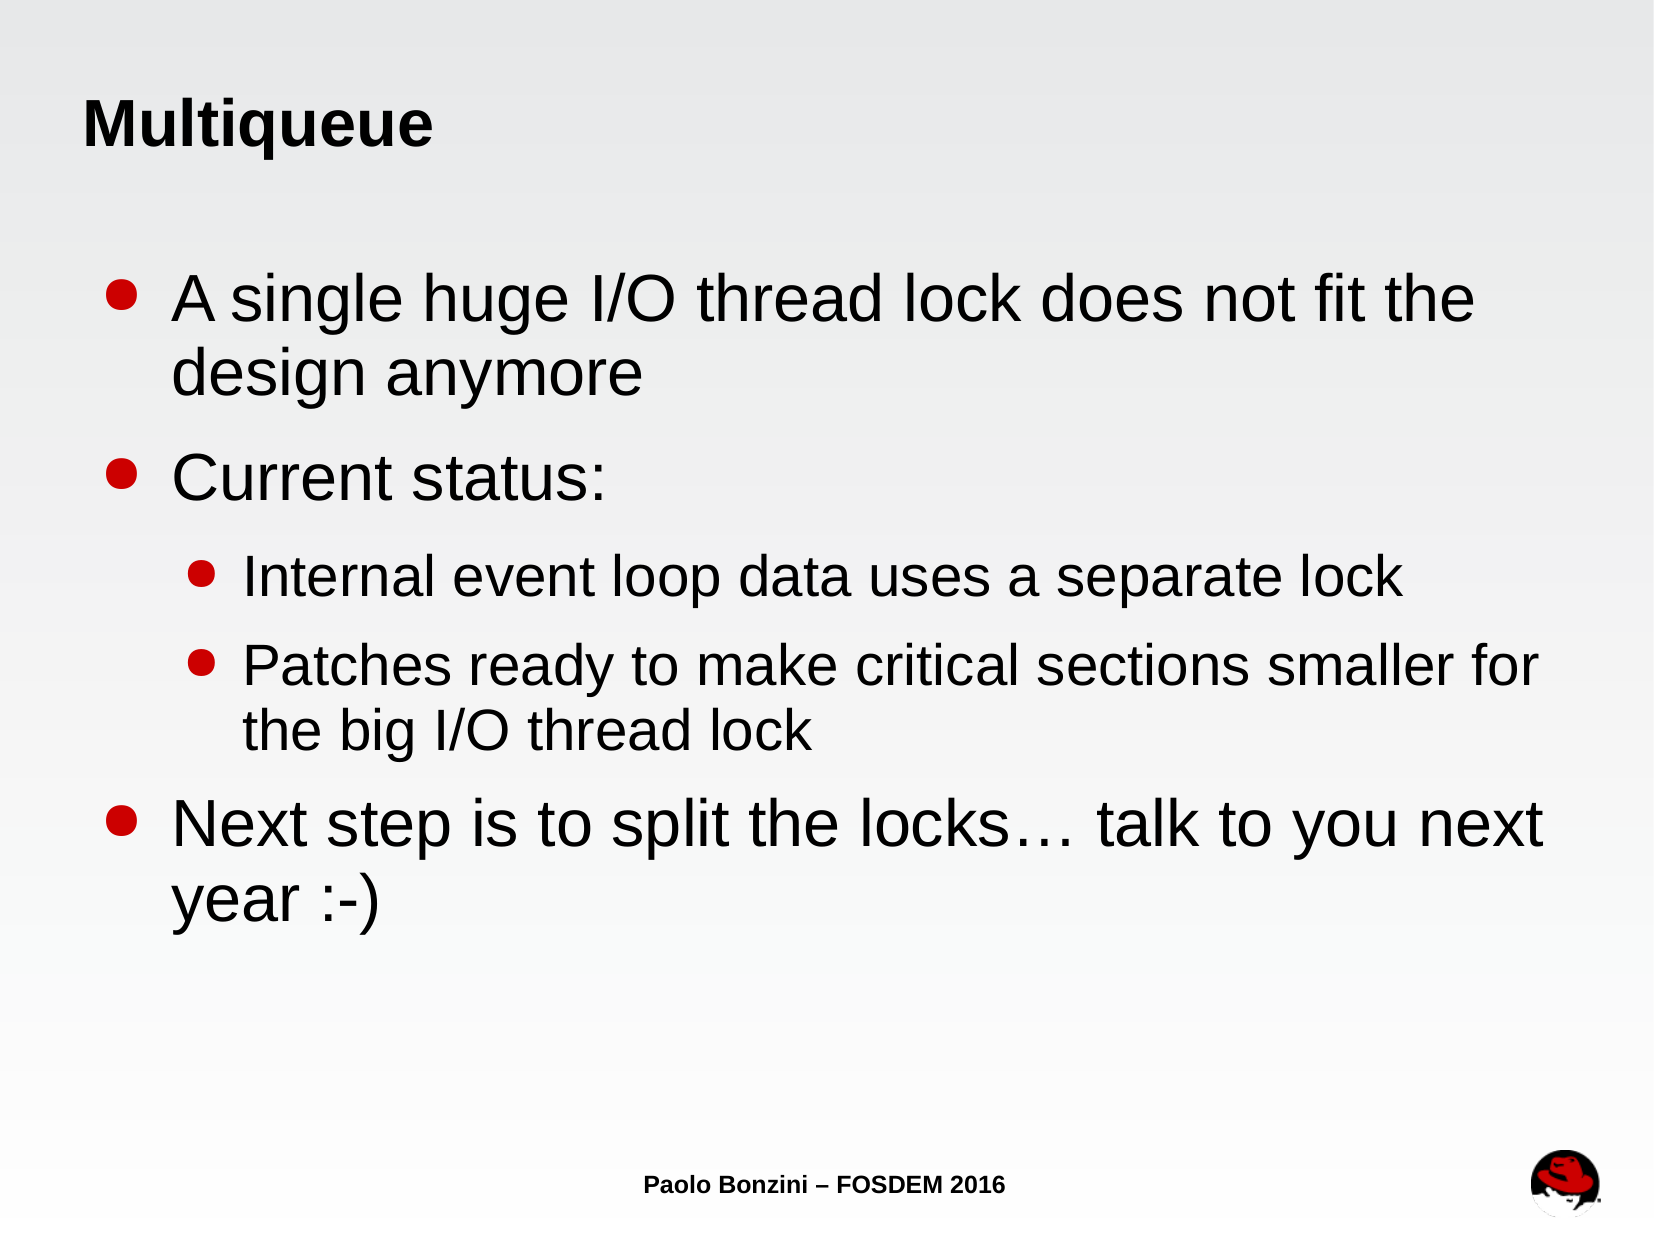

# Multiqueue
A single huge I/O thread lock does not fit the design anymore
Current status:
Internal event loop data uses a separate lock
Patches ready to make critical sections smaller for the big I/O thread lock
Next step is to split the locks… talk to you next year :-)